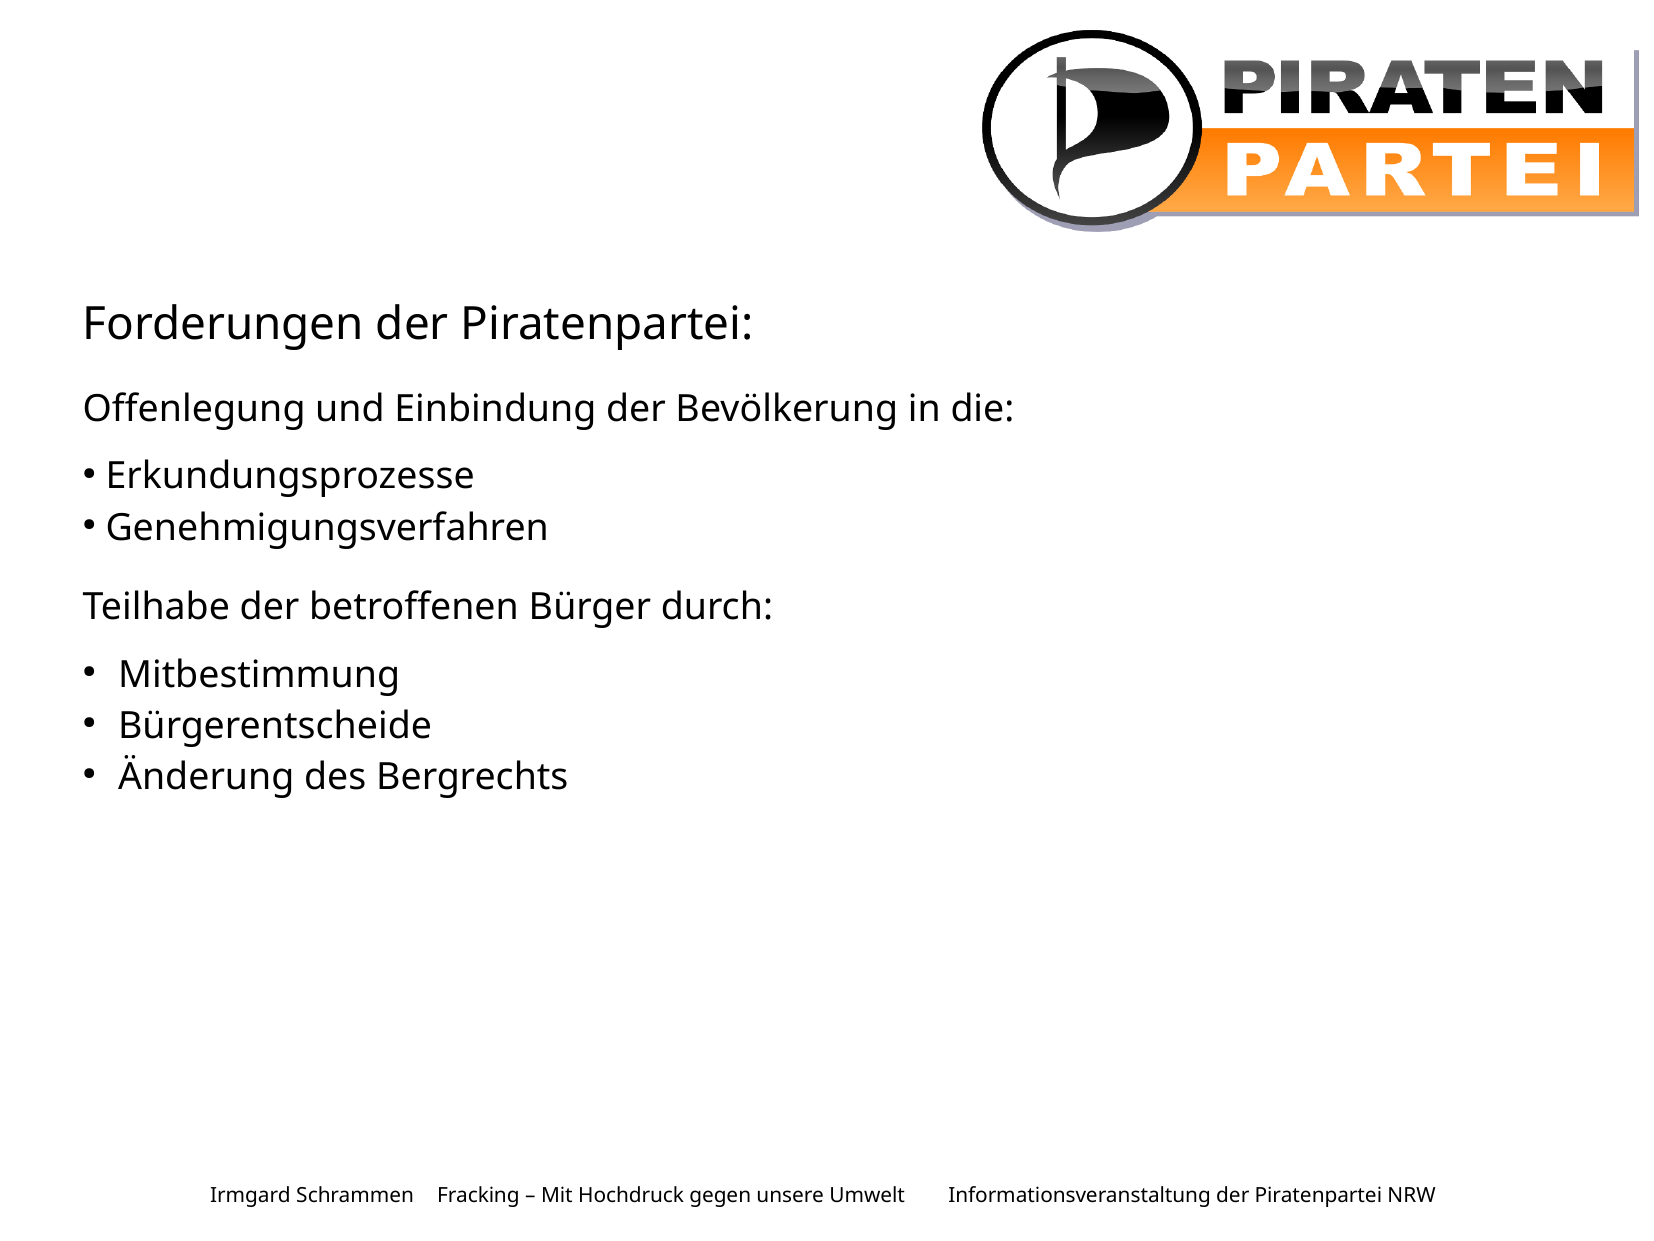

#
Forderungen der Piratenpartei:
Offenlegung und Einbindung der Bevölkerung in die:
 Erkundungsprozesse
 Genehmigungsverfahren
Teilhabe der betroffenen Bürger durch:
Mitbestimmung
Bürgerentscheide
Änderung des Bergrechts
Irmgard Schrammen	 Fracking – Mit Hochdruck gegen unsere Umwelt 	Informationsveranstaltung der Piratenpartei NRW